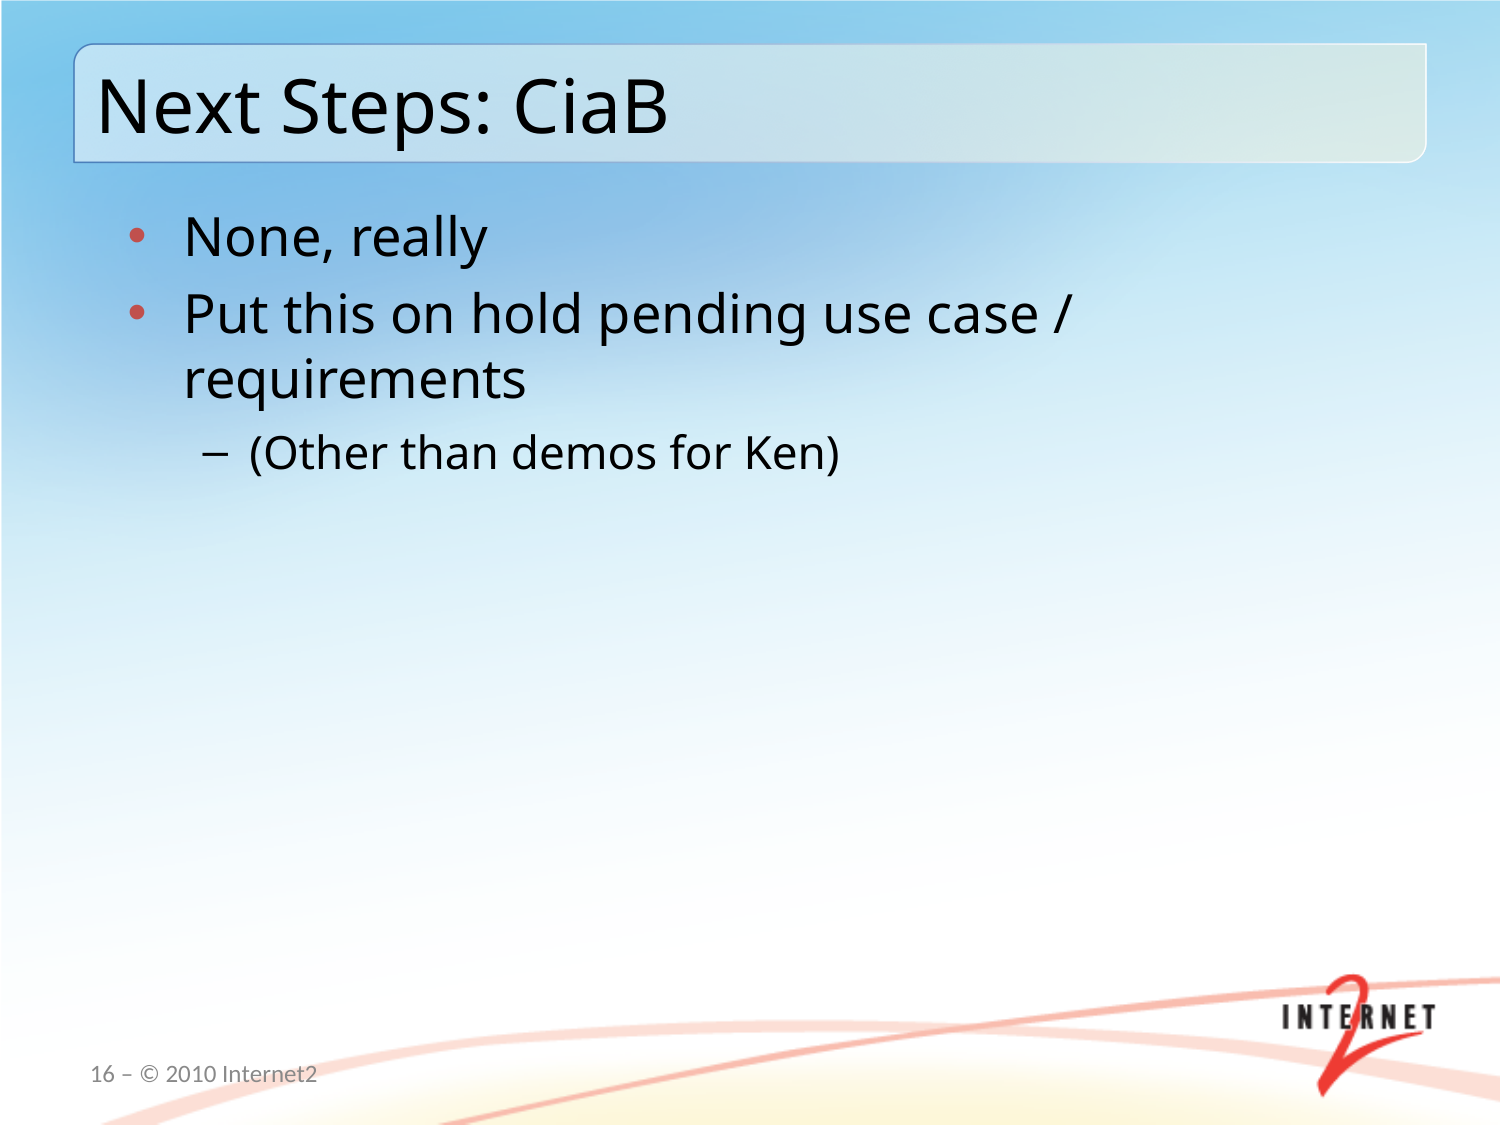

Next Steps: CiaB
# None, really
Put this on hold pending use case / requirements
(Other than demos for Ken)
 – © 2010 Internet2